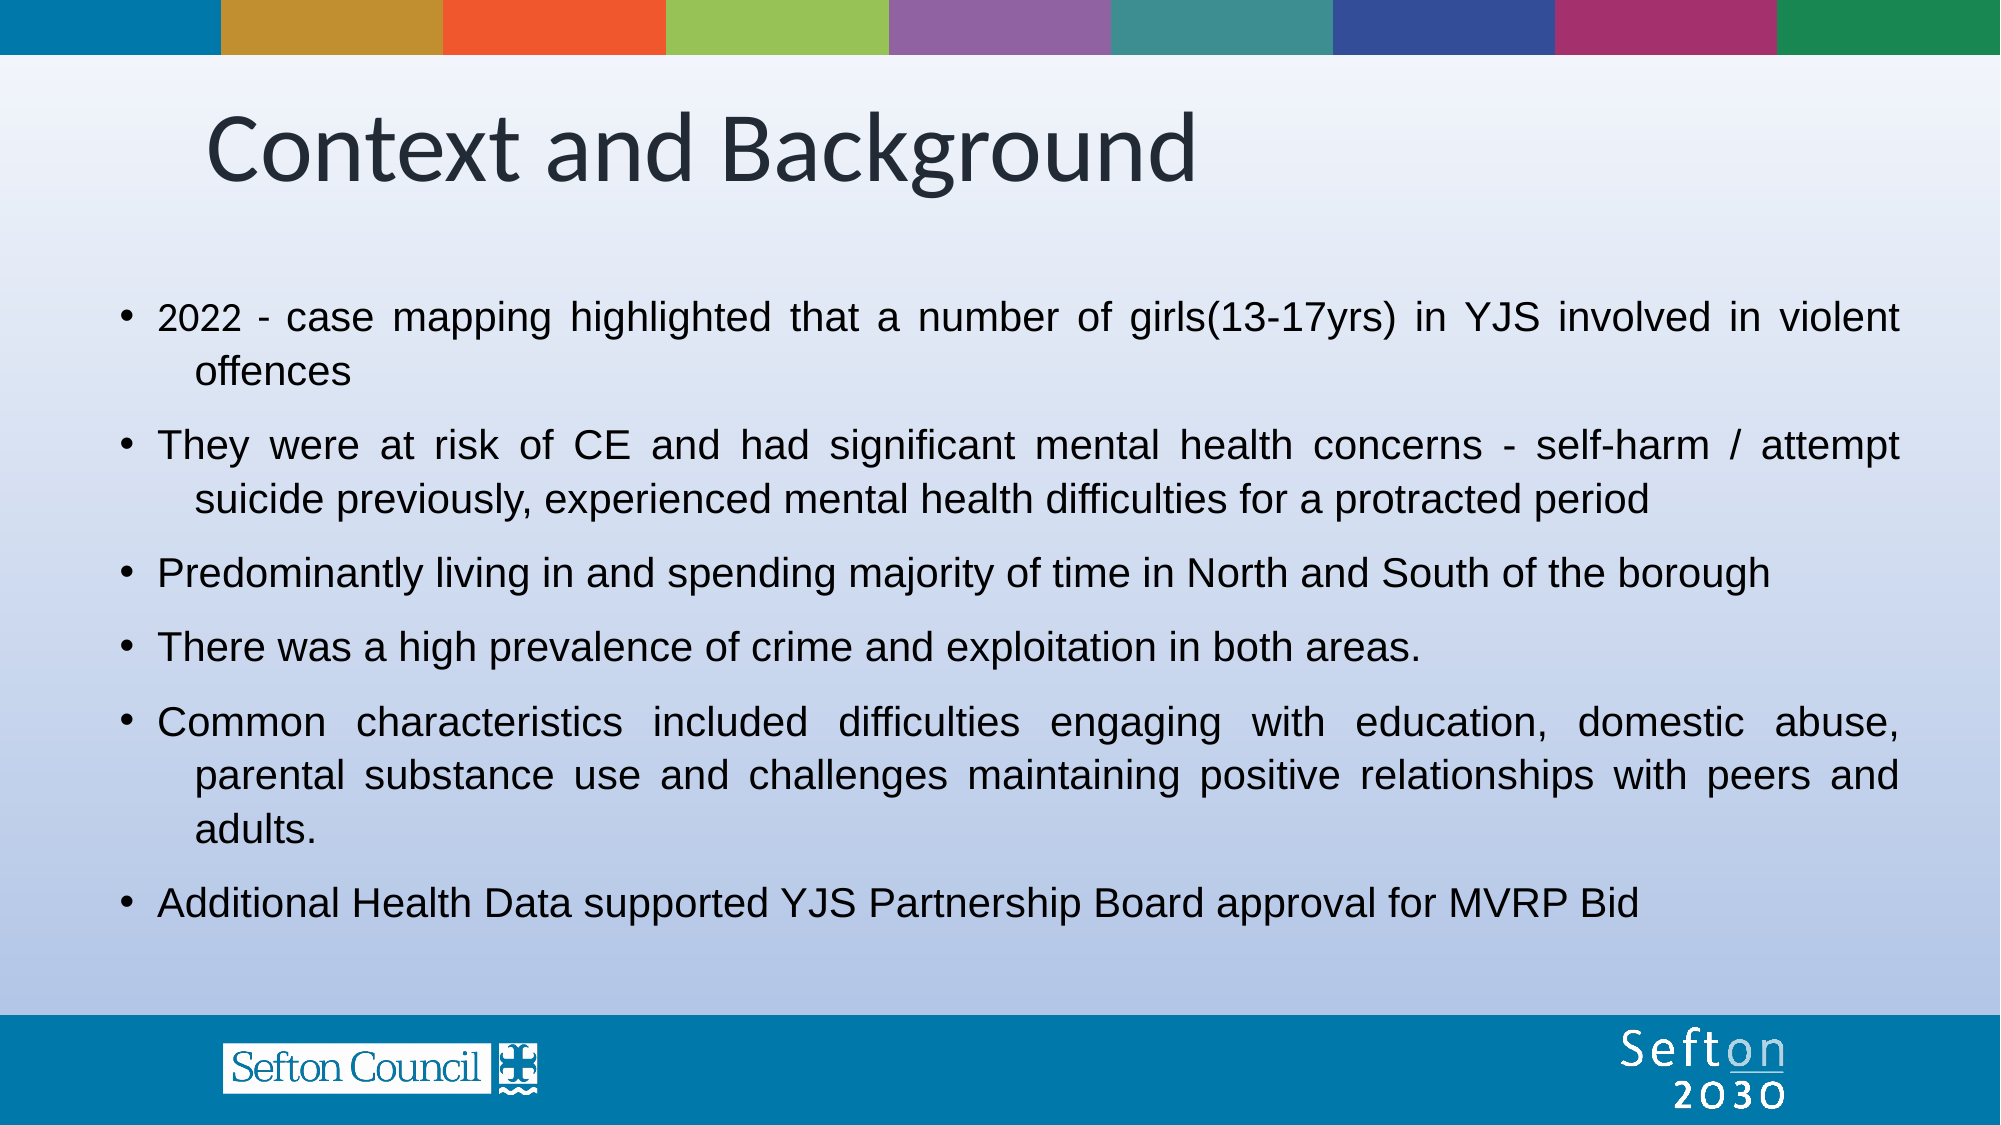

# Context and Background
2022 - case mapping highlighted that a number of girls(13-17yrs) in YJS involved in violent offences
They were at risk of CE and had significant mental health concerns - self-harm / attempt suicide previously, experienced mental health difficulties for a protracted period
Predominantly living in and spending majority of time in North and South of the borough
There was a high prevalence of crime and exploitation in both areas.
Common characteristics included difficulties engaging with education, domestic abuse, parental substance use and challenges maintaining positive relationships with peers and adults.
Additional Health Data supported YJS Partnership Board approval for MVRP Bid